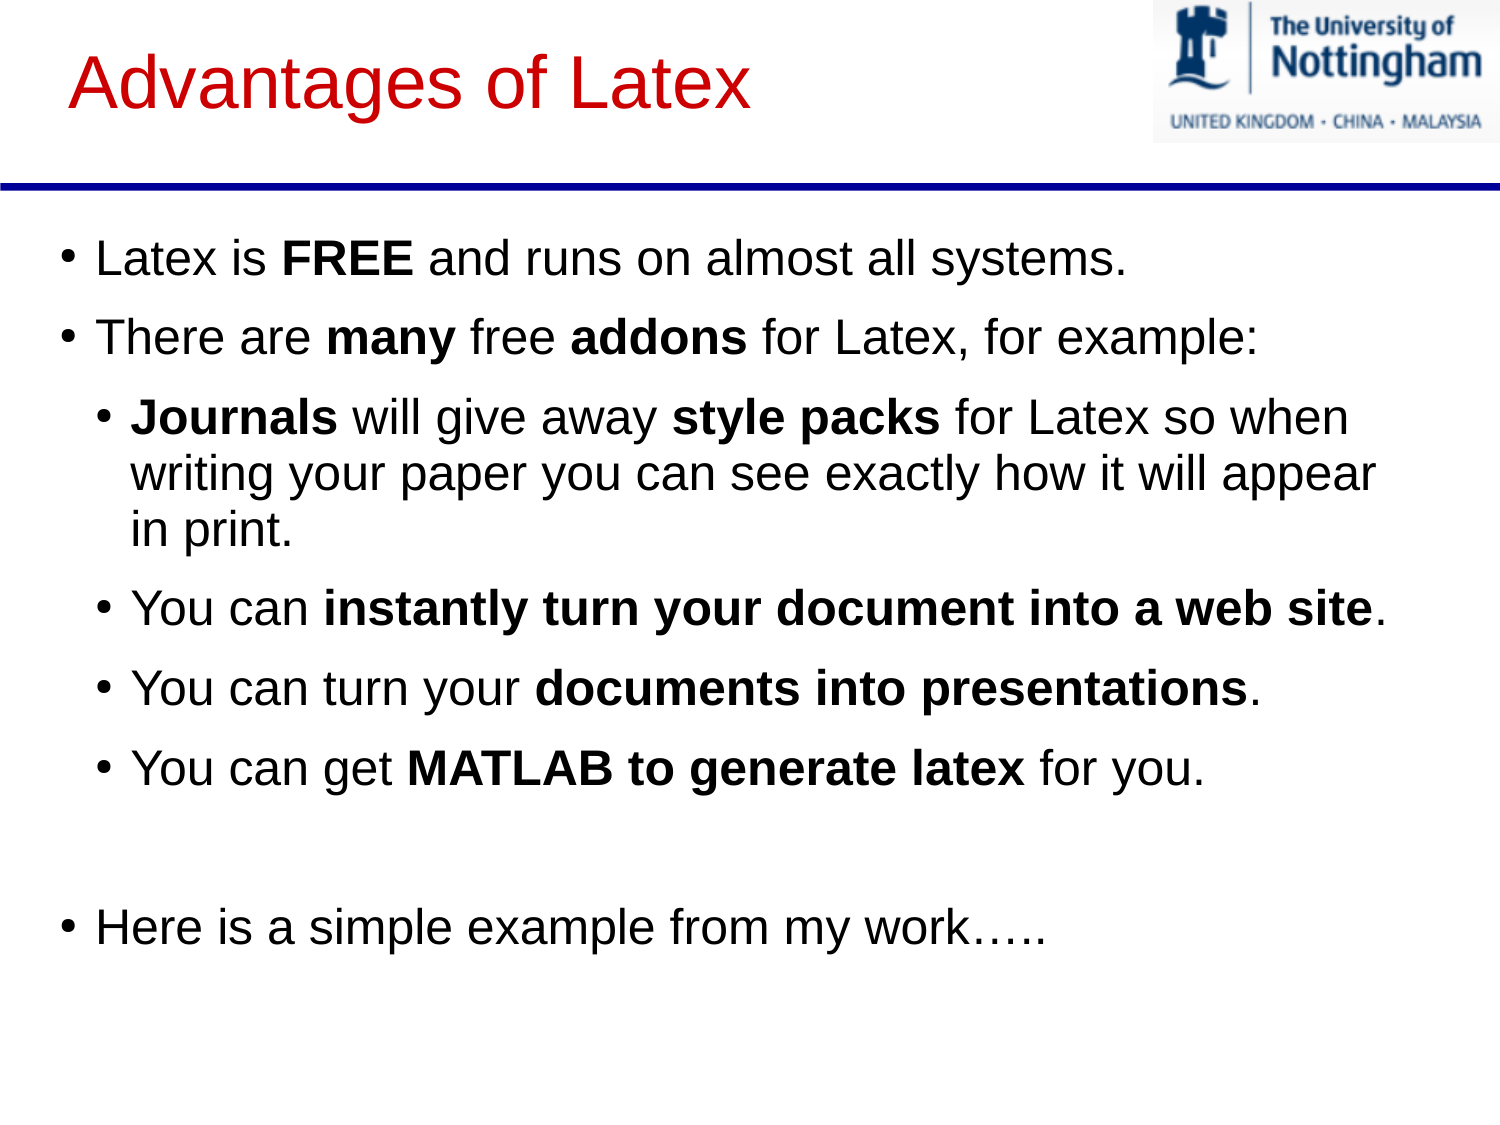

Advantages of Latex
Latex is FREE and runs on almost all systems.
There are many free addons for Latex, for example:
Journals will give away style packs for Latex so when writing your paper you can see exactly how it will appear in print.
You can instantly turn your document into a web site.
You can turn your documents into presentations.
You can get MATLAB to generate latex for you.
Here is a simple example from my work…..